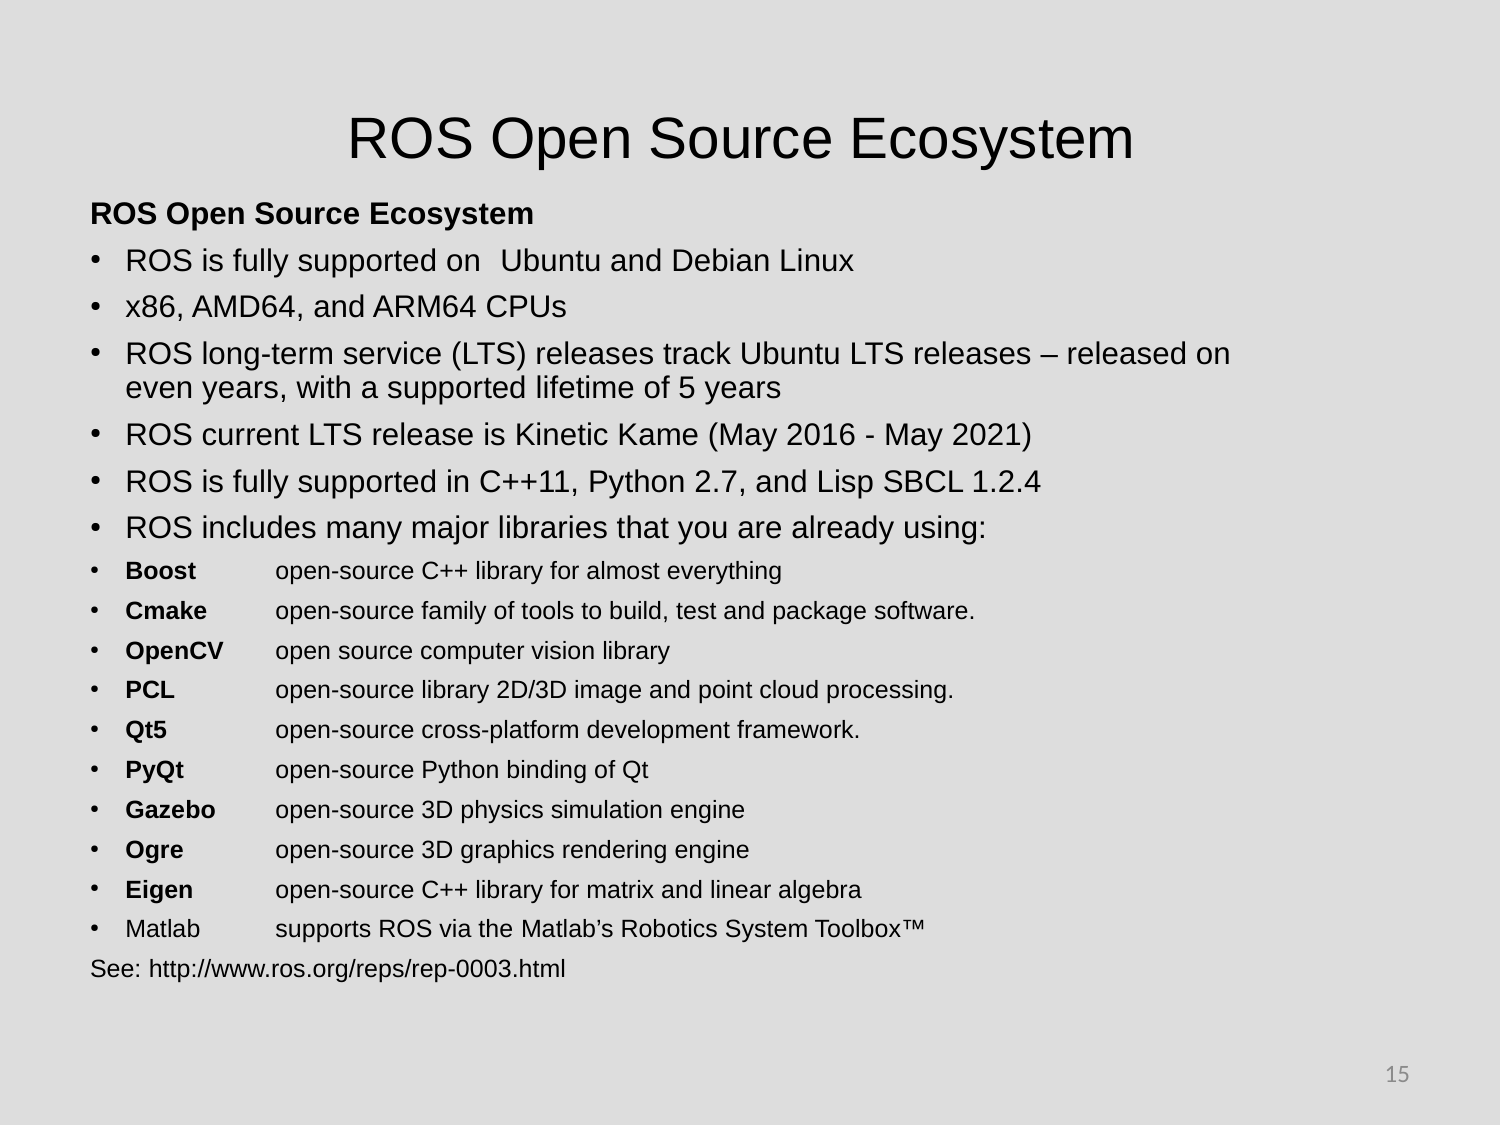

# ROS Open Source Ecosystem
ROS Open Source Ecosystem
ROS is fully supported on	Ubuntu and Debian Linux
x86, AMD64, and ARM64 CPUs
ROS long-term service (LTS) releases track Ubuntu LTS releases – released on even years, with a supported lifetime of 5 years
ROS current LTS release is Kinetic Kame (May 2016 - May 2021)
ROS is fully supported in C++11, Python 2.7, and Lisp SBCL 1.2.4
ROS includes many major libraries that you are already using:
Boost 	open-source C++ library for almost everything
Cmake 	open-source family of tools to build, test and package software.
OpenCV 	open source computer vision library
PCL		open-source library 2D/3D image and point cloud processing.
Qt5		open-source cross-platform development framework.
PyQt		open-source Python binding of Qt
Gazebo	open-source 3D physics simulation engine
Ogre		open-source 3D graphics rendering engine
Eigen		open-source C++ library for matrix and linear algebra
Matlab	supports ROS via the Matlab’s Robotics System Toolbox™
See: http://www.ros.org/reps/rep-0003.html
Oct 9, 2017
15